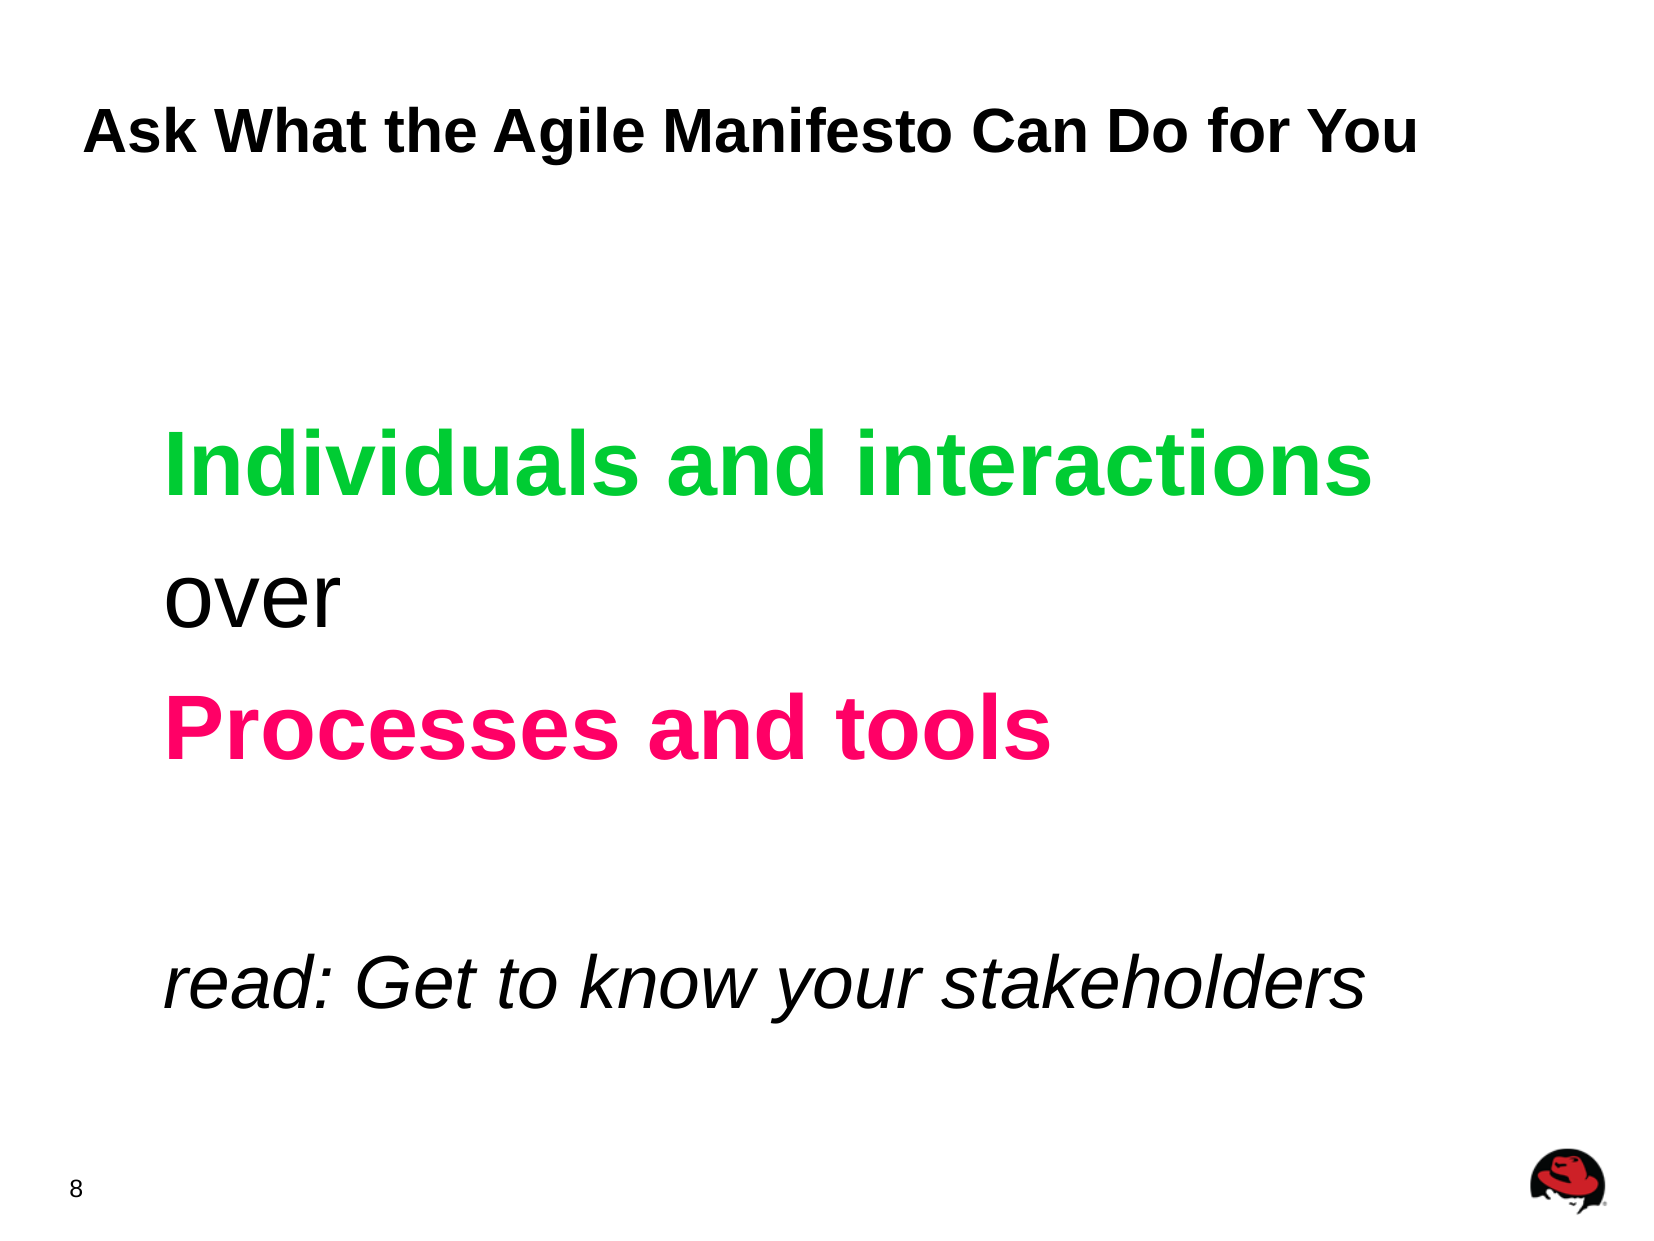

# Ask What the Agile Manifesto Can Do for You
Individuals and interactions
over
Processes and tools
read: Get to know your stakeholders